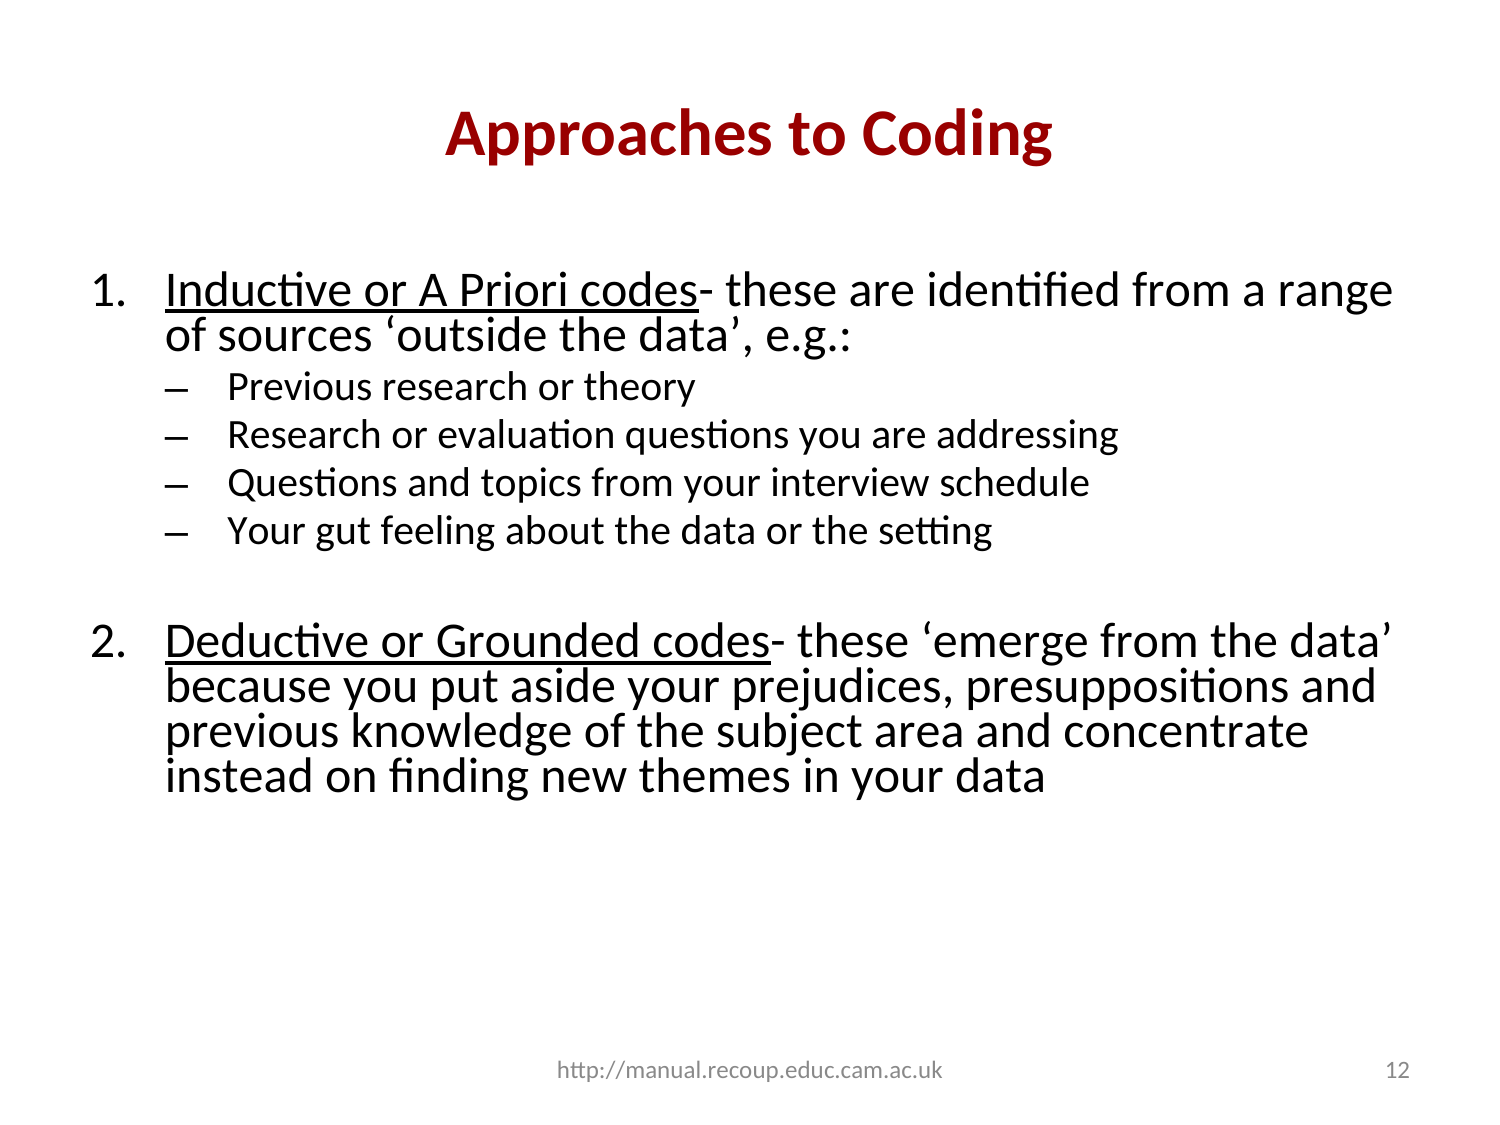

# Approaches to Coding
Inductive or A Priori codes- these are identified from a range of sources ‘outside the data’, e.g.:
Previous research or theory
Research or evaluation questions you are addressing
Questions and topics from your interview schedule
Your gut feeling about the data or the setting
2.	Deductive or Grounded codes- these ‘emerge from the data’ because you put aside your prejudices, presuppositions and previous knowledge of the subject area and concentrate instead on finding new themes in your data
http://manual.recoup.educ.cam.ac.uk
12